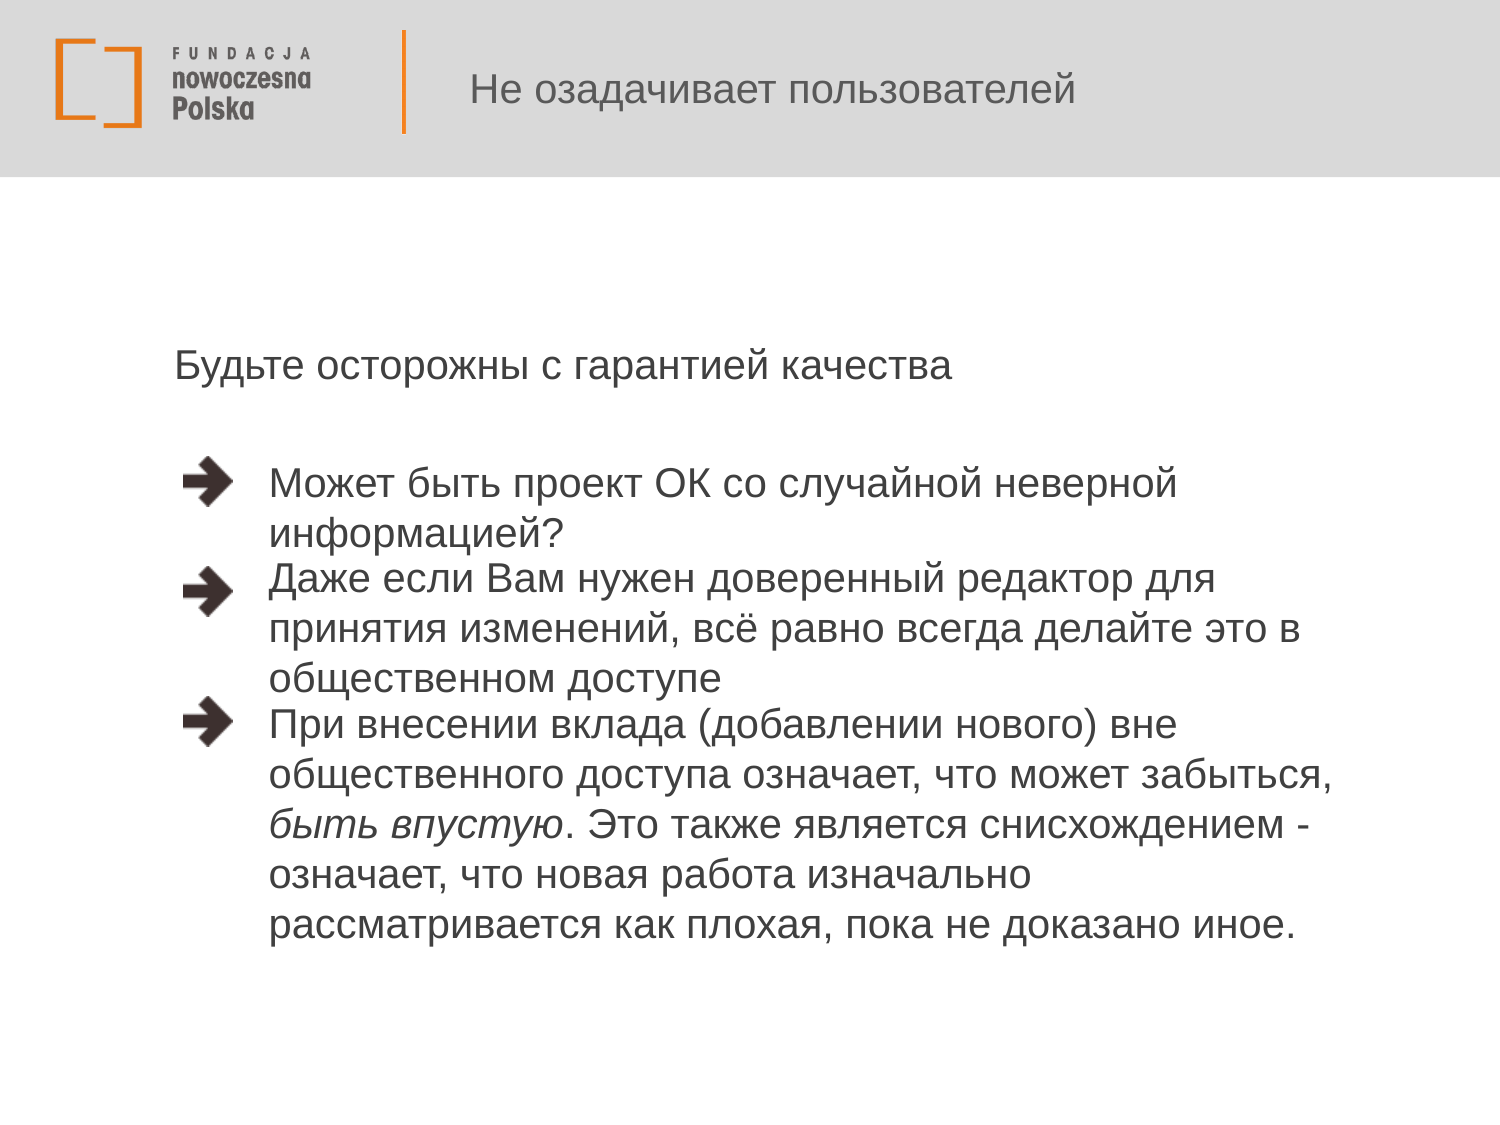

Не озадачивает пользователей
Будьте осторожны с гарантией качества
Может быть проект ОК со случайной неверной информацией?
Даже если Вам нужен доверенный редактор для принятия изменений, всё равно всегда делайте это в общественном доступе
При внесении вклада (добавлении нового) вне общественного доступа означает, что может забыться, быть впустую. Это также является снисхождением - означает, что новая работа изначально рассматривается как плохая, пока не доказано иное.